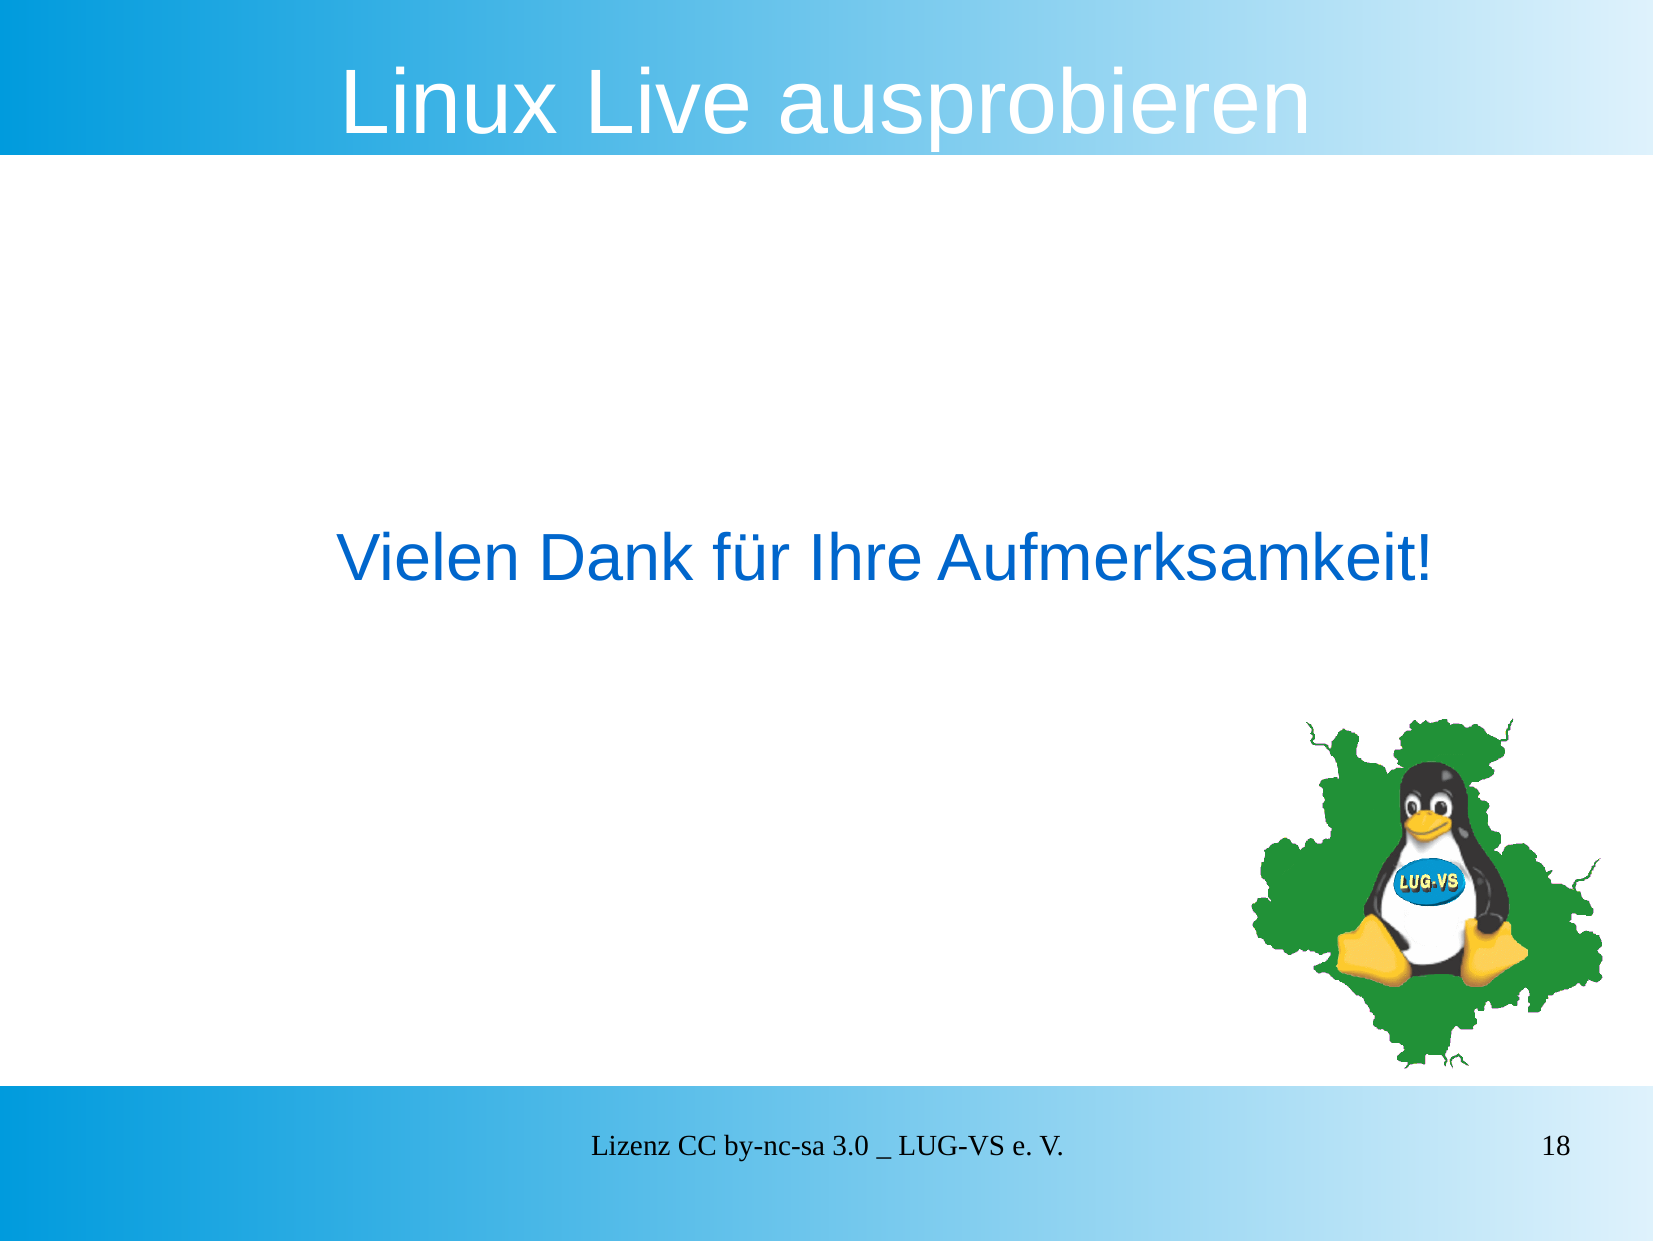

# Linux Live ausprobieren
Vielen Dank für Ihre Aufmerksamkeit!
Lizenz CC by-nc-sa 3.0 _ LUG-VS e. V.
18